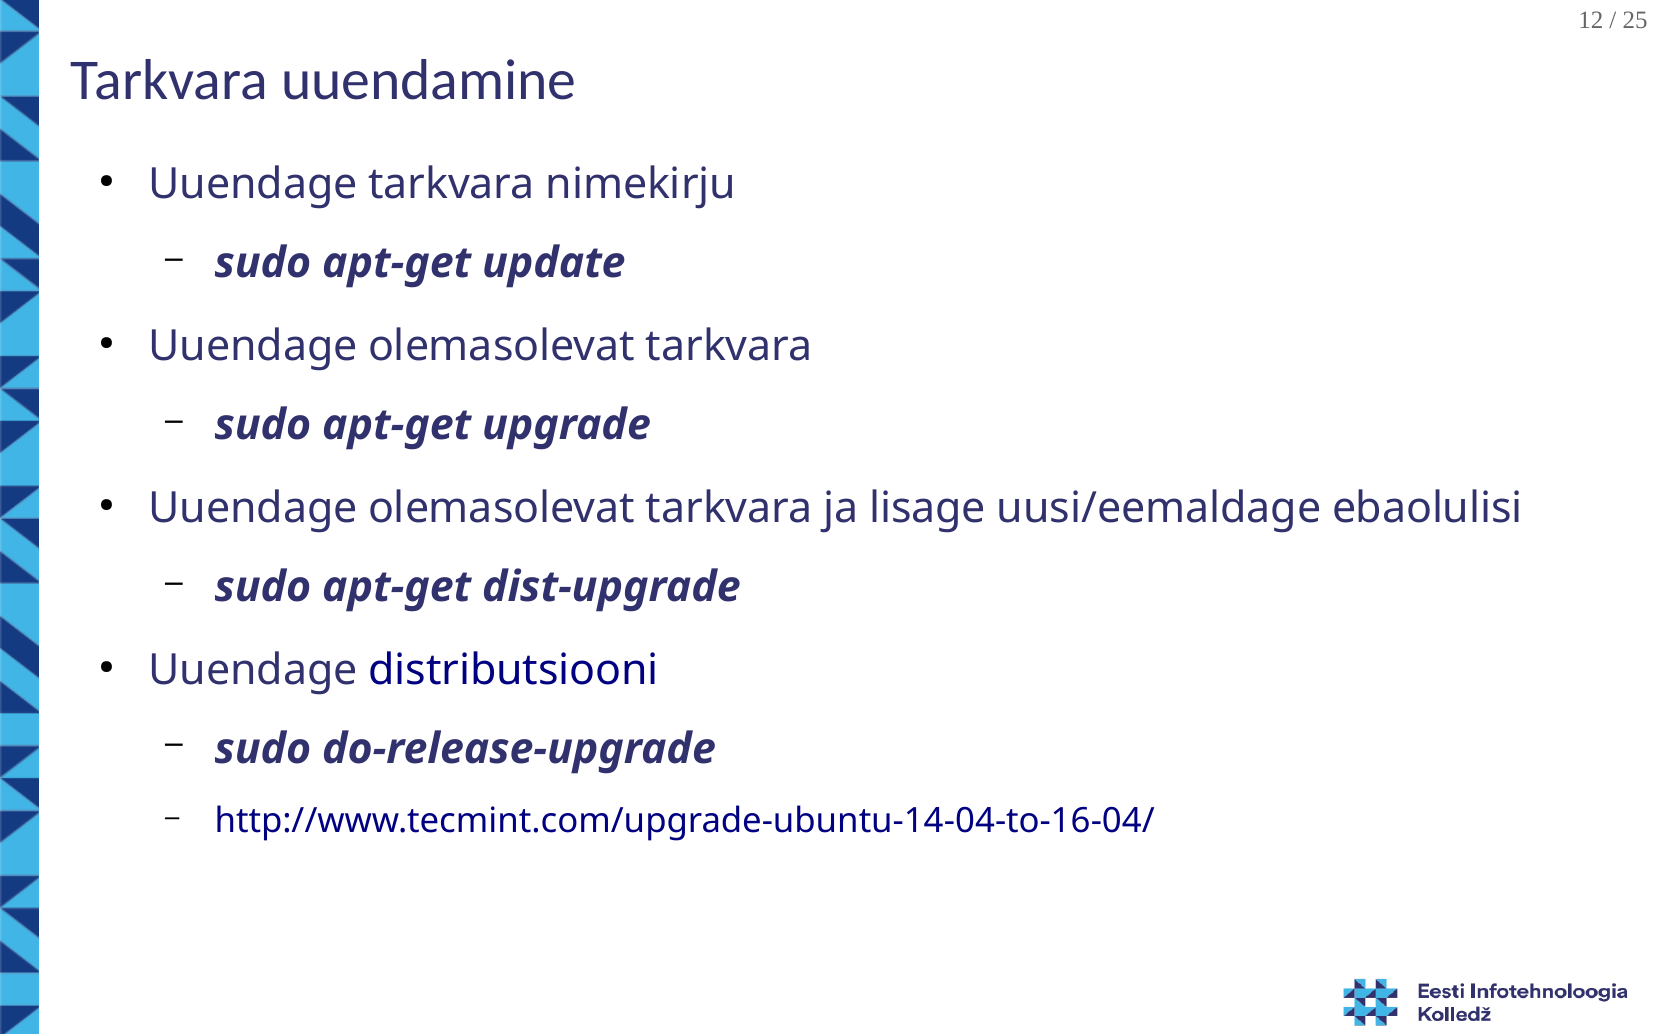

# Tarkvara uuendamine
Uuendage tarkvara nimekirju
sudo apt-get update
Uuendage olemasolevat tarkvara
sudo apt-get upgrade
Uuendage olemasolevat tarkvara ja lisage uusi/eemaldage ebaolulisi
sudo apt-get dist-upgrade
Uuendage distributsiooni
sudo do-release-upgrade
http://www.tecmint.com/upgrade-ubuntu-14-04-to-16-04/